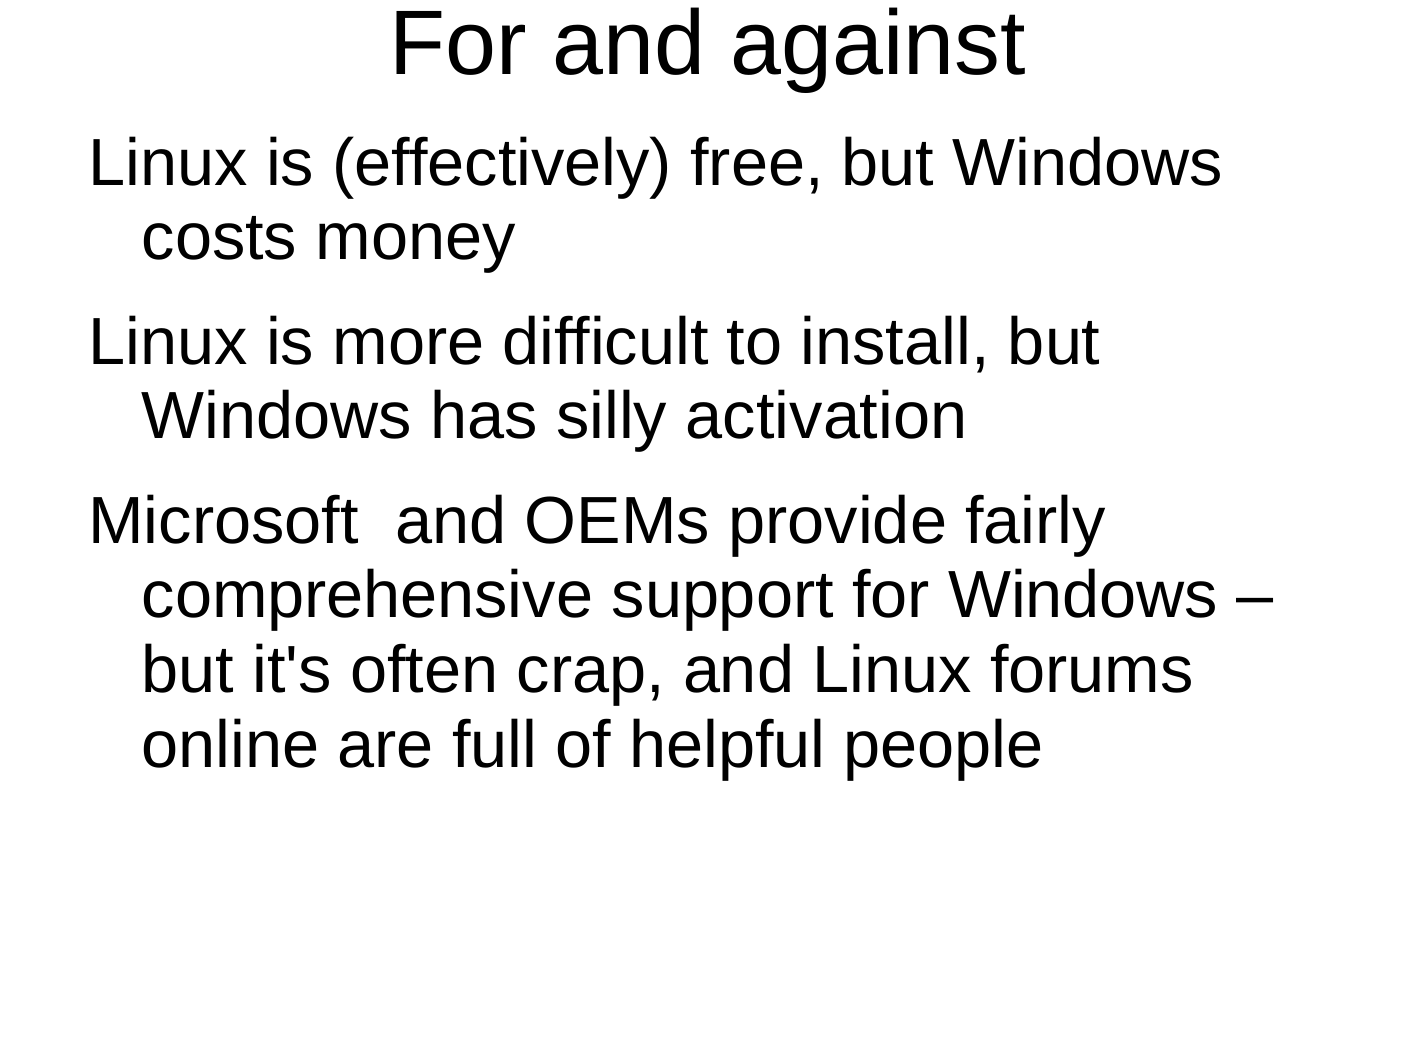

# For and against
Linux is (effectively) free, but Windows costs money
Linux is more difficult to install, but Windows has silly activation
Microsoft and OEMs provide fairly comprehensive support for Windows – but it's often crap, and Linux forums online are full of helpful people